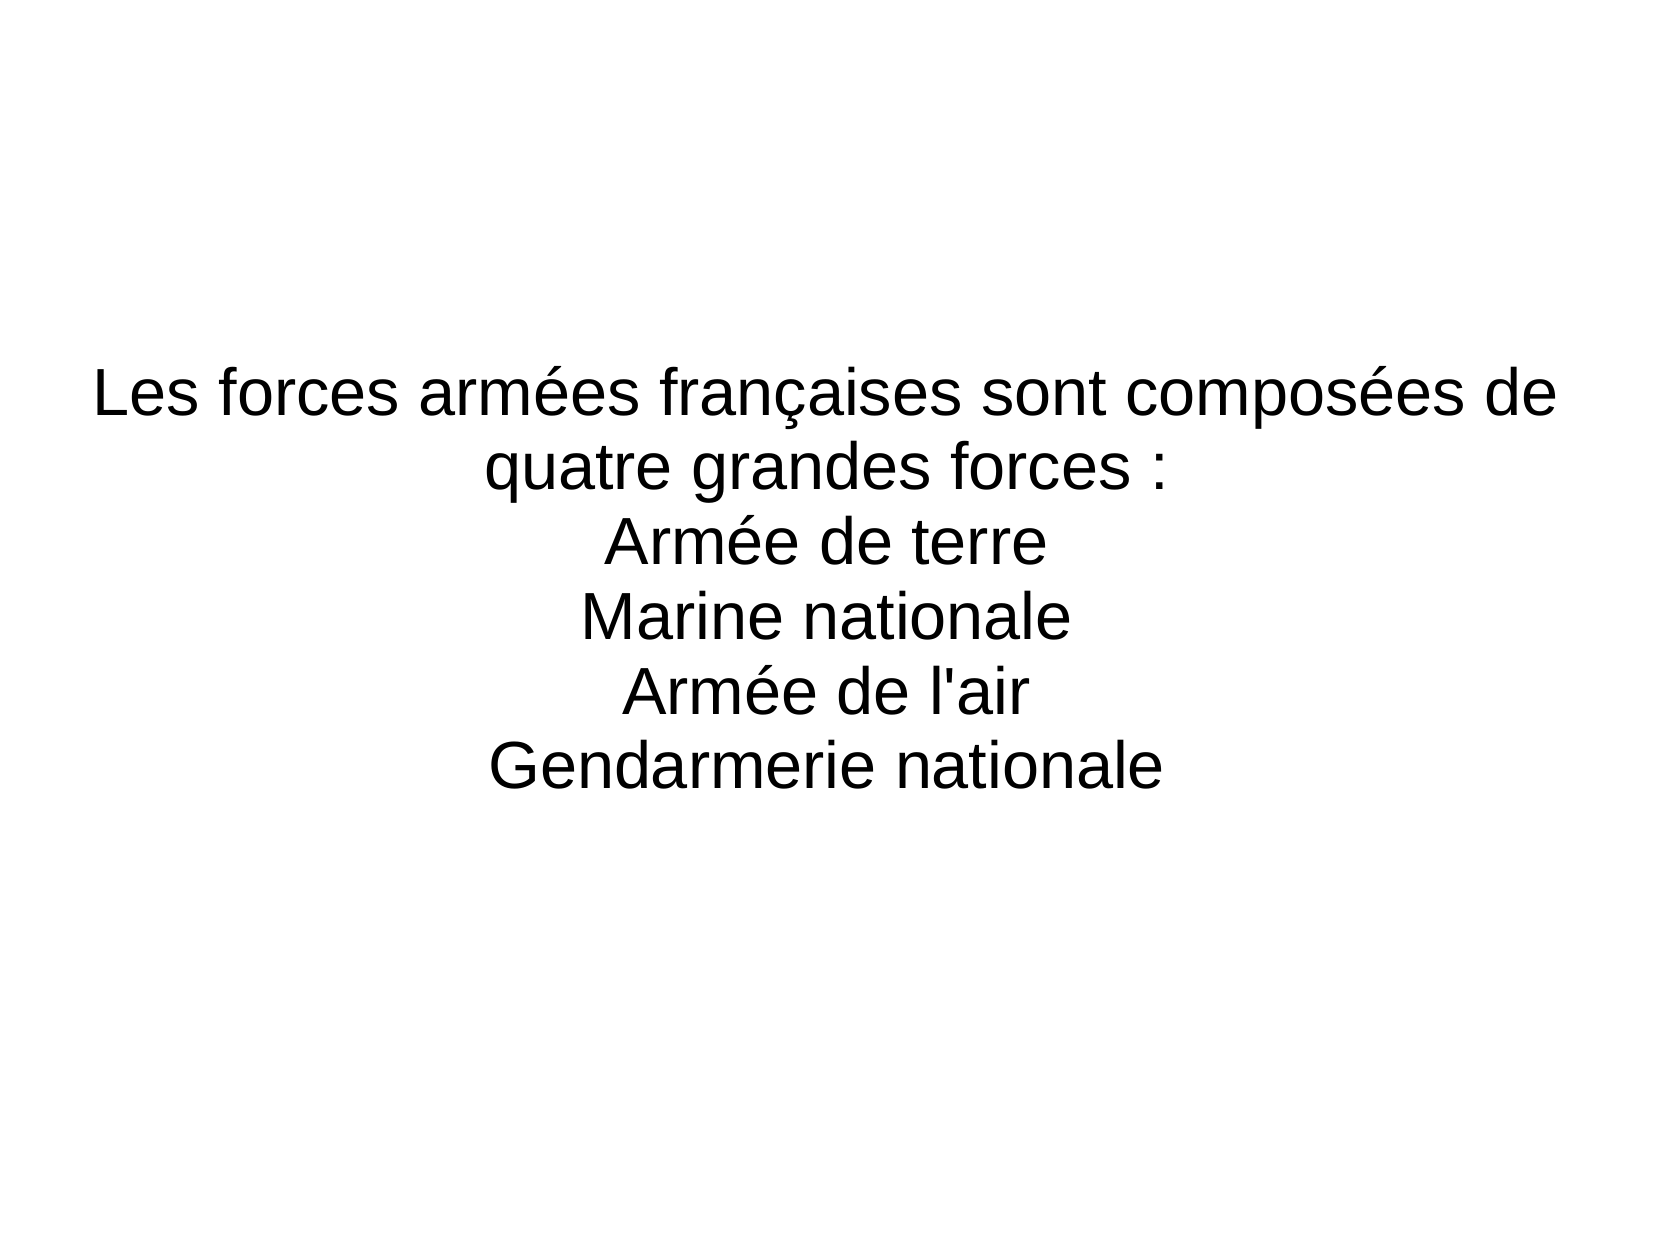

# Les forces armées françaises sont composées de quatre grandes forces :
Armée de terre
Marine nationale
Armée de l'air
Gendarmerie nationale